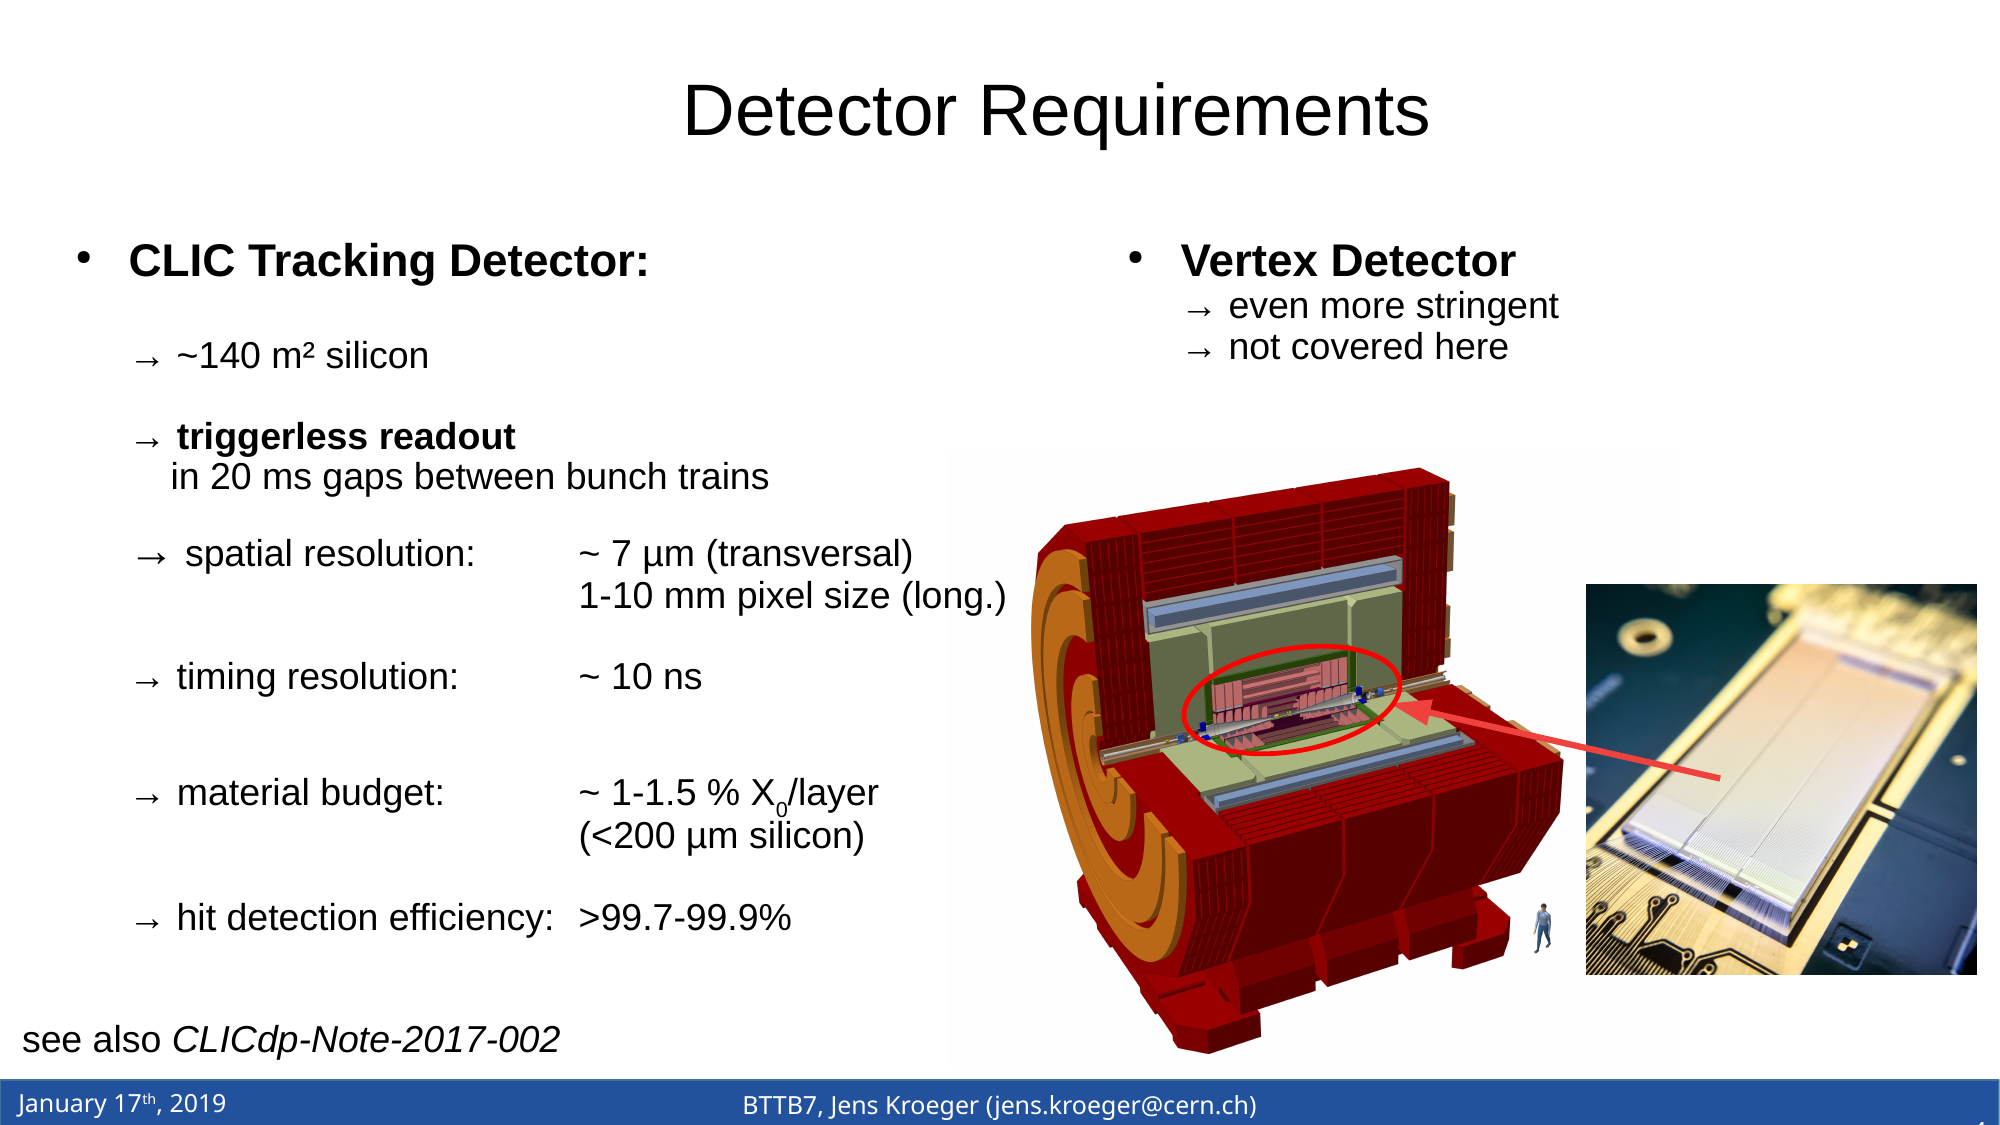

# Detector Requirements
CLIC Tracking Detector:
→ ~140 m² silicon
→ triggerless readout
 in 20 ms gaps between bunch trains
→ spatial resolution:		~ 7 µm (transversal)
						1-10 mm pixel size (long.)
→ timing resolution:		~ 10 ns
→ material budget:		~ 1-1.5 % X0/layer
						(<200 µm silicon)
→ hit detection efficiency: 	>99.7-99.9%
Vertex Detector
→ even more stringent
→ not covered here
see also CLICdp-Note-2017-002
October 22nd, 2018
BTTB7, Jens Kroeger (jens.kroeger@cern.ch)